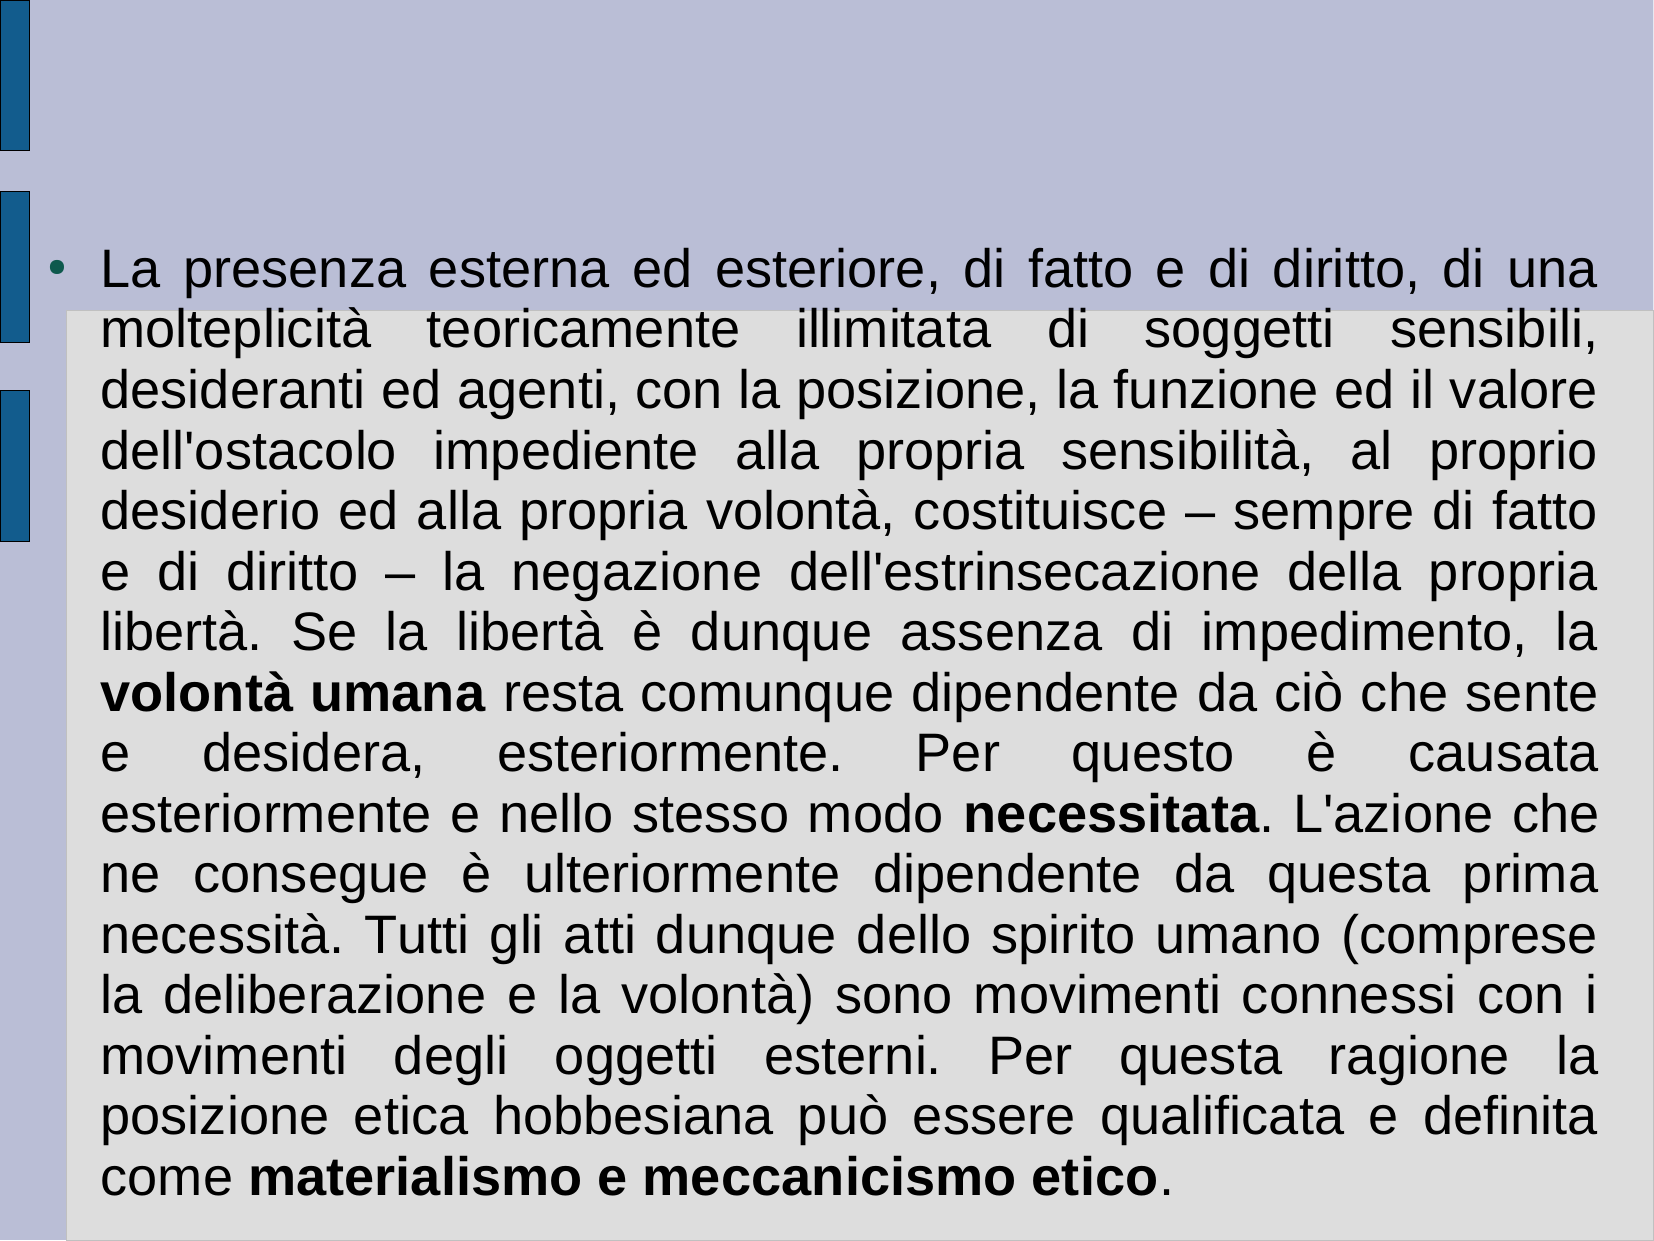

#
La presenza esterna ed esteriore, di fatto e di diritto, di una molteplicità teoricamente illimitata di soggetti sensibili, desideranti ed agenti, con la posizione, la funzione ed il valore dell'ostacolo impediente alla propria sensibilità, al proprio desiderio ed alla propria volontà, costituisce – sempre di fatto e di diritto – la negazione dell'estrinsecazione della propria libertà. Se la libertà è dunque assenza di impedimento, la volontà umana resta comunque dipendente da ciò che sente e desidera, esteriormente. Per questo è causata esteriormente e nello stesso modo necessitata. L'azione che ne consegue è ulteriormente dipendente da questa prima necessità. Tutti gli atti dunque dello spirito umano (comprese la deliberazione e la volontà) sono movimenti connessi con i movimenti degli oggetti esterni. Per questa ragione la posizione etica hobbesiana può essere qualificata e definita come materialismo e meccanicismo etico.